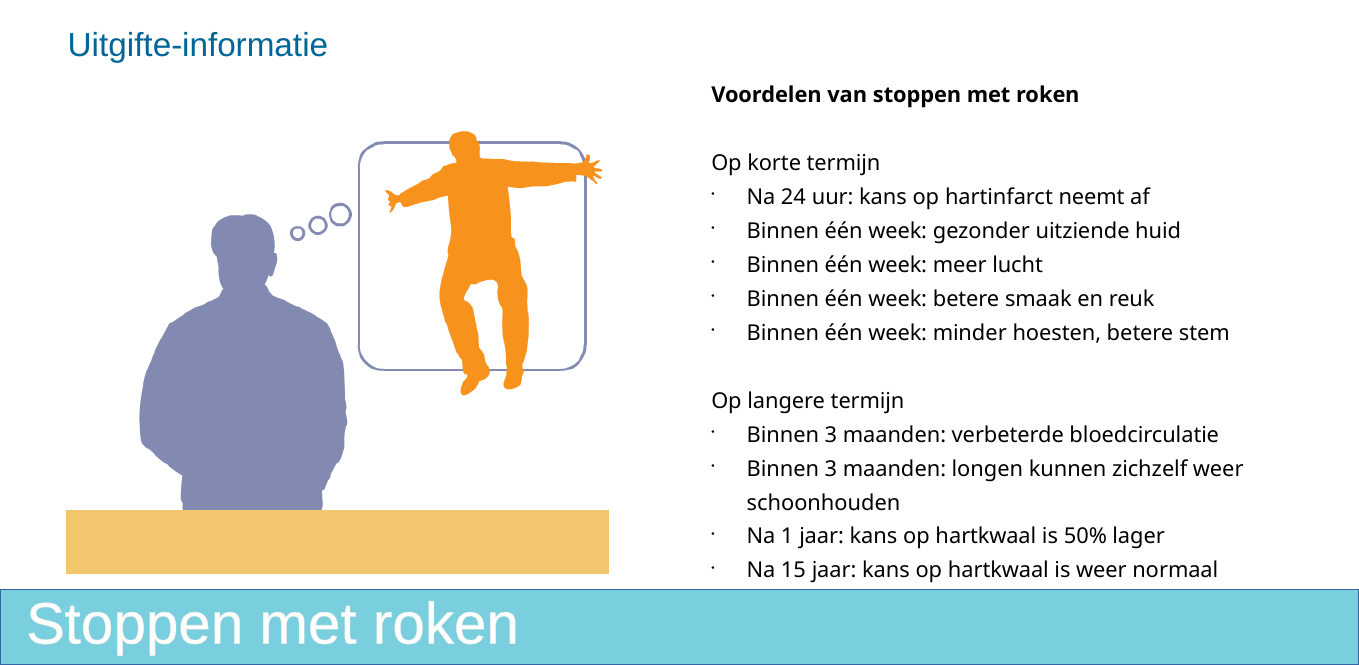

# Uitgifte-informatie
Voordelen van stoppen met roken
Op korte termijn
Na 24 uur: kans op hartinfarct neemt af
Binnen één week: gezonder uitziende huid
Binnen één week: meer lucht
Binnen één week: betere smaak en reuk
Binnen één week: minder hoesten, betere stem
Op langere termijn
Binnen 3 maanden: verbeterde bloedcirculatie
Binnen 3 maanden: longen kunnen zichzelf weer
schoonhouden
Na 1 jaar: kans op hartkwaal is 50% lager
Na 15 jaar: kans op hartkwaal is weer normaal
Na 10-14 jaar: kans op kanker weer normaal
Stoppen met roken
september 2020